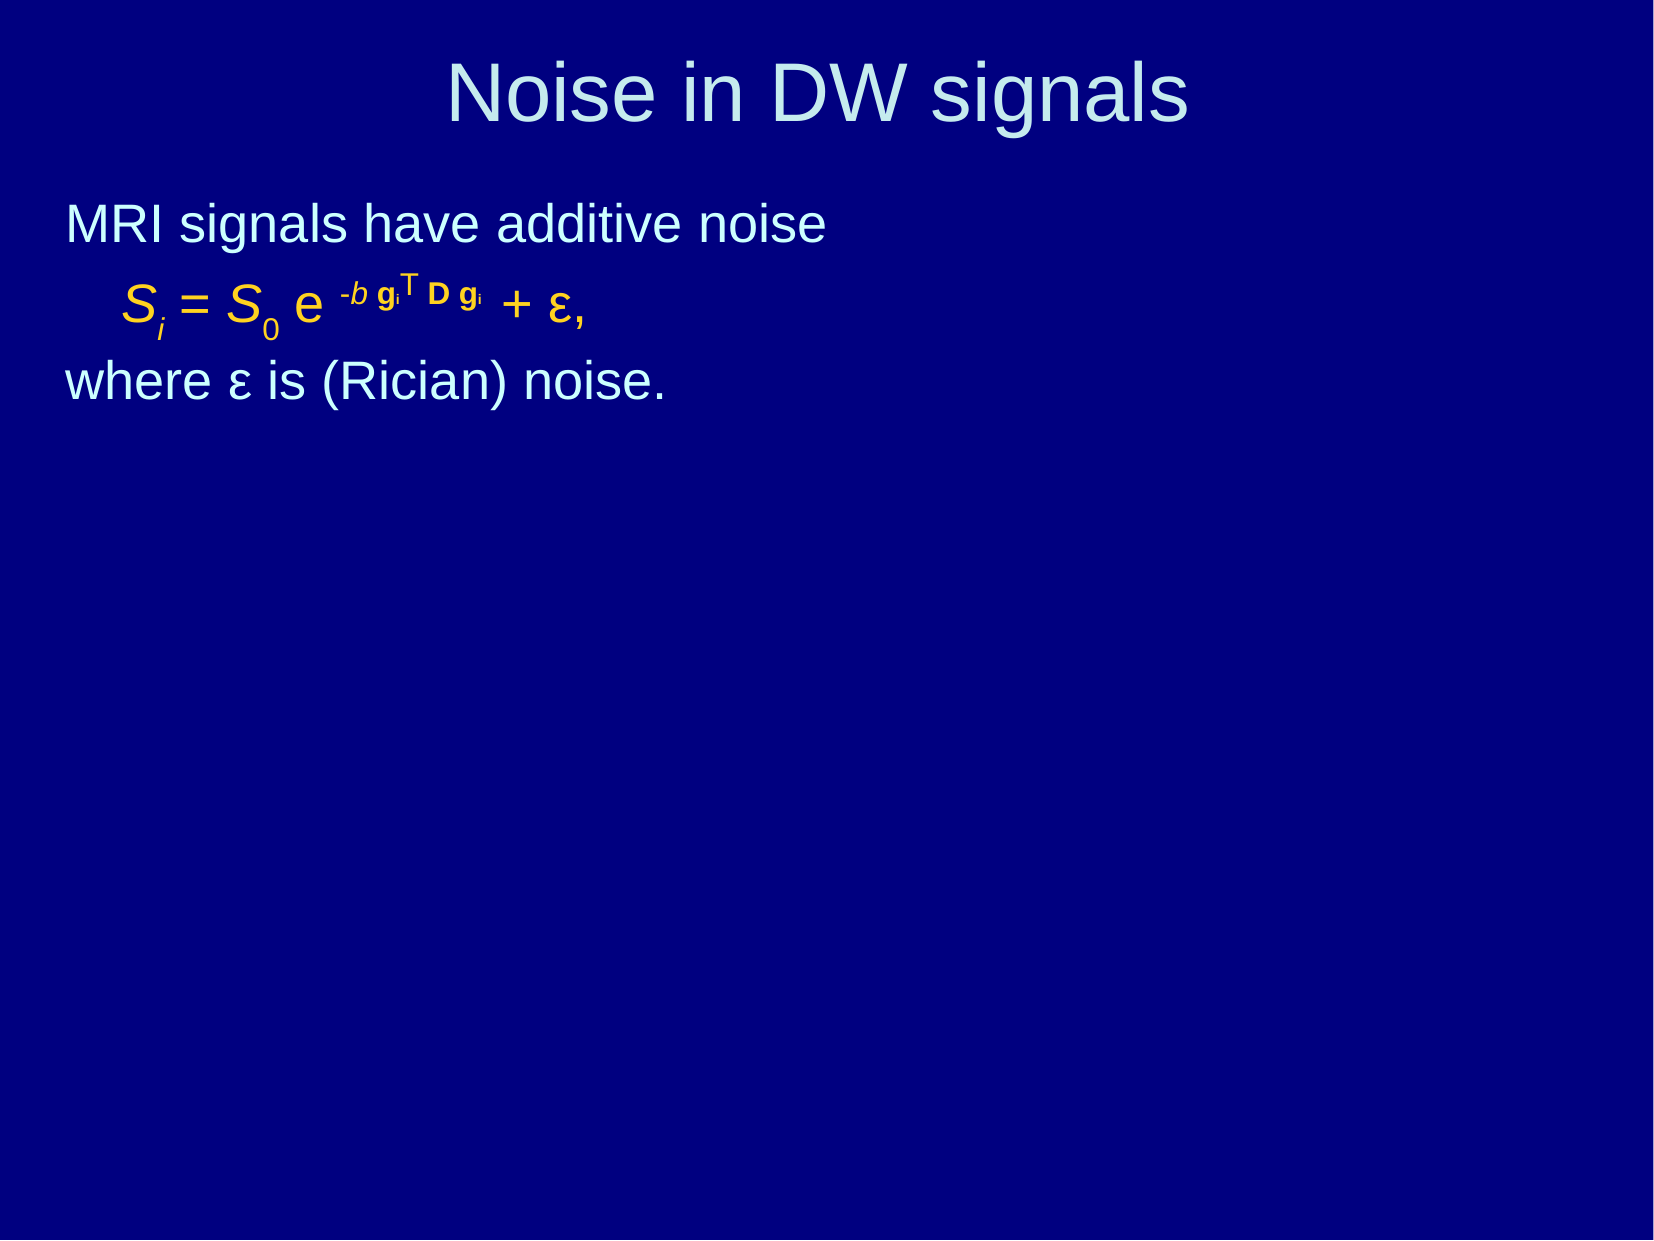

# Noise in DW signals
MRI signals have additive noise
Si = S0 e -b giT D gi + ε,
where ε is (Rician) noise.